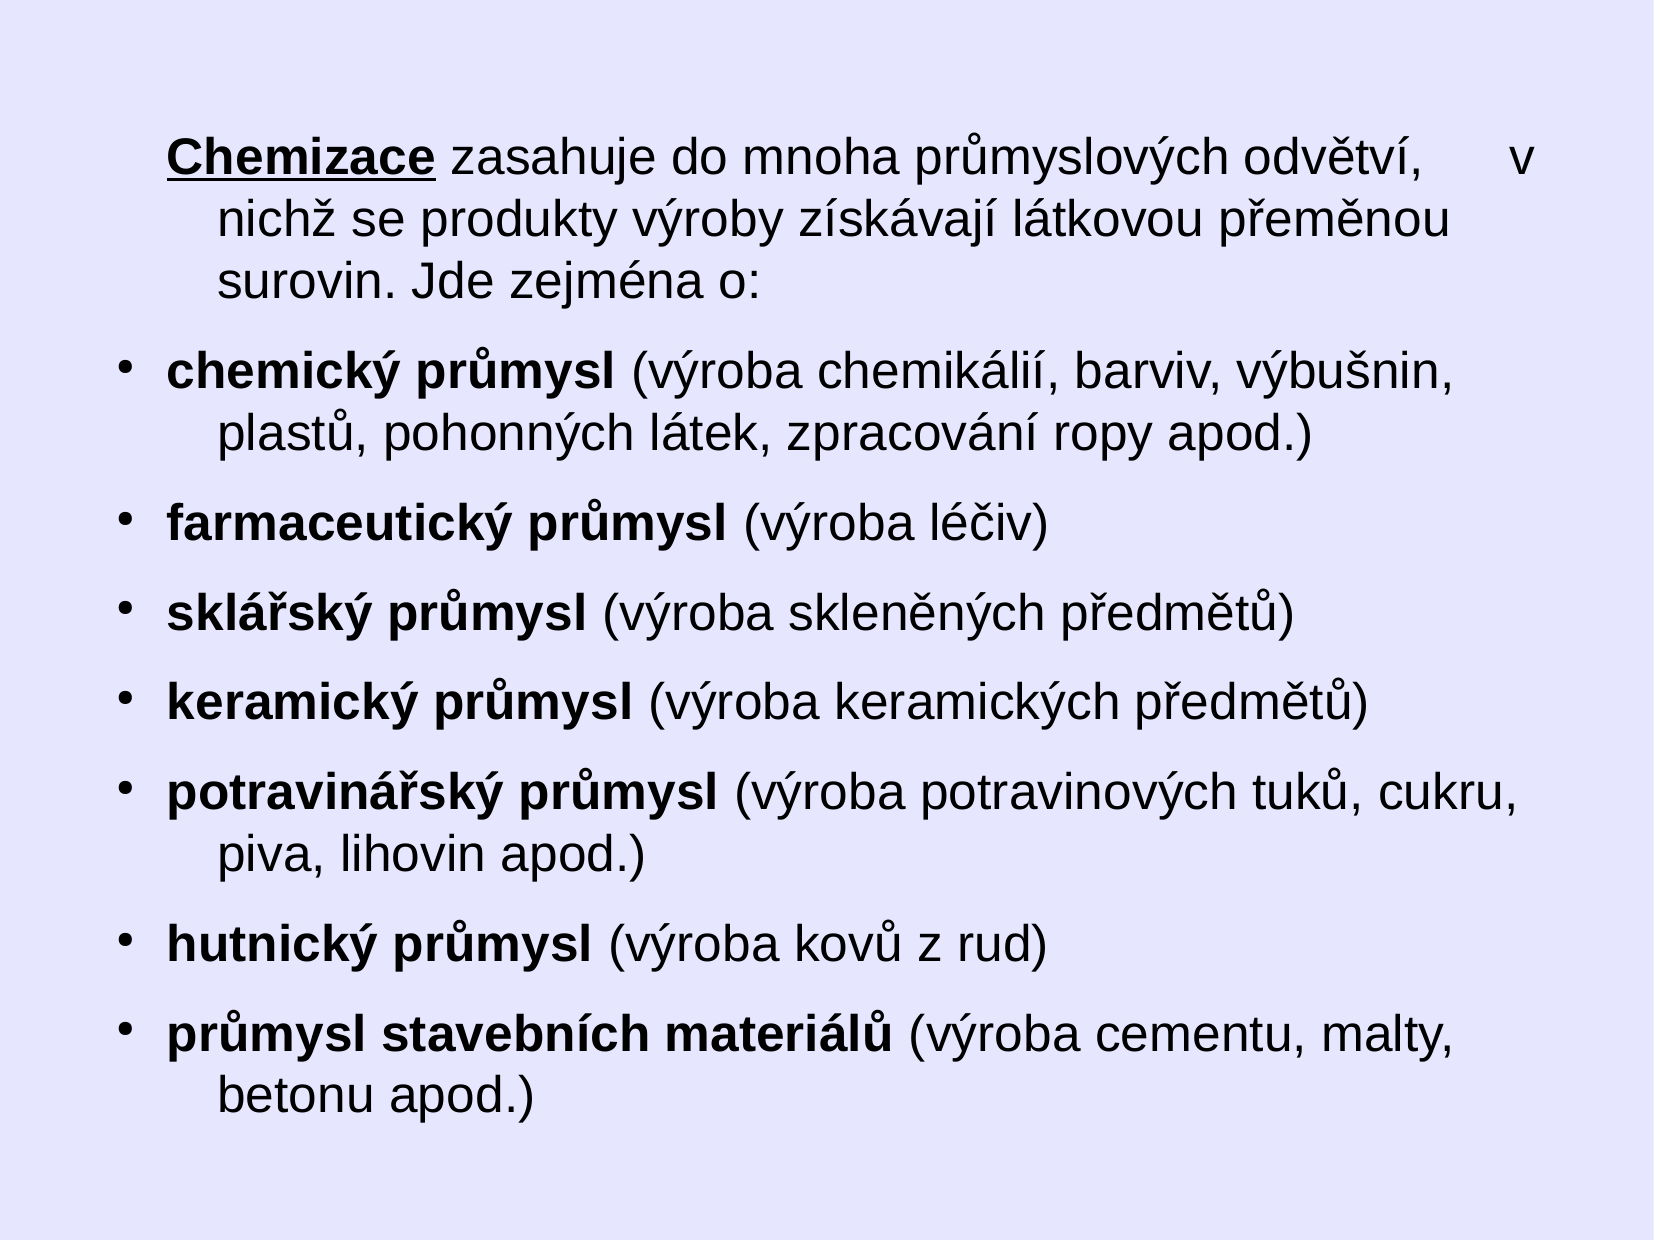

# Chemizace zasahuje do mnoha průmyslových odvětví, v nichž se produkty výroby získávají látkovou přeměnou surovin. Jde zejména o:
chemický průmysl (výroba chemikálií, barviv, výbušnin, plastů, pohonných látek, zpracování ropy apod.)
farmaceutický průmysl (výroba léčiv)
sklářský průmysl (výroba skleněných předmětů)
keramický průmysl (výroba keramických předmětů)
potravinářský průmysl (výroba potravinových tuků, cukru, piva, lihovin apod.)
hutnický průmysl (výroba kovů z rud)
průmysl stavebních materiálů (výroba cementu, malty, betonu apod.)